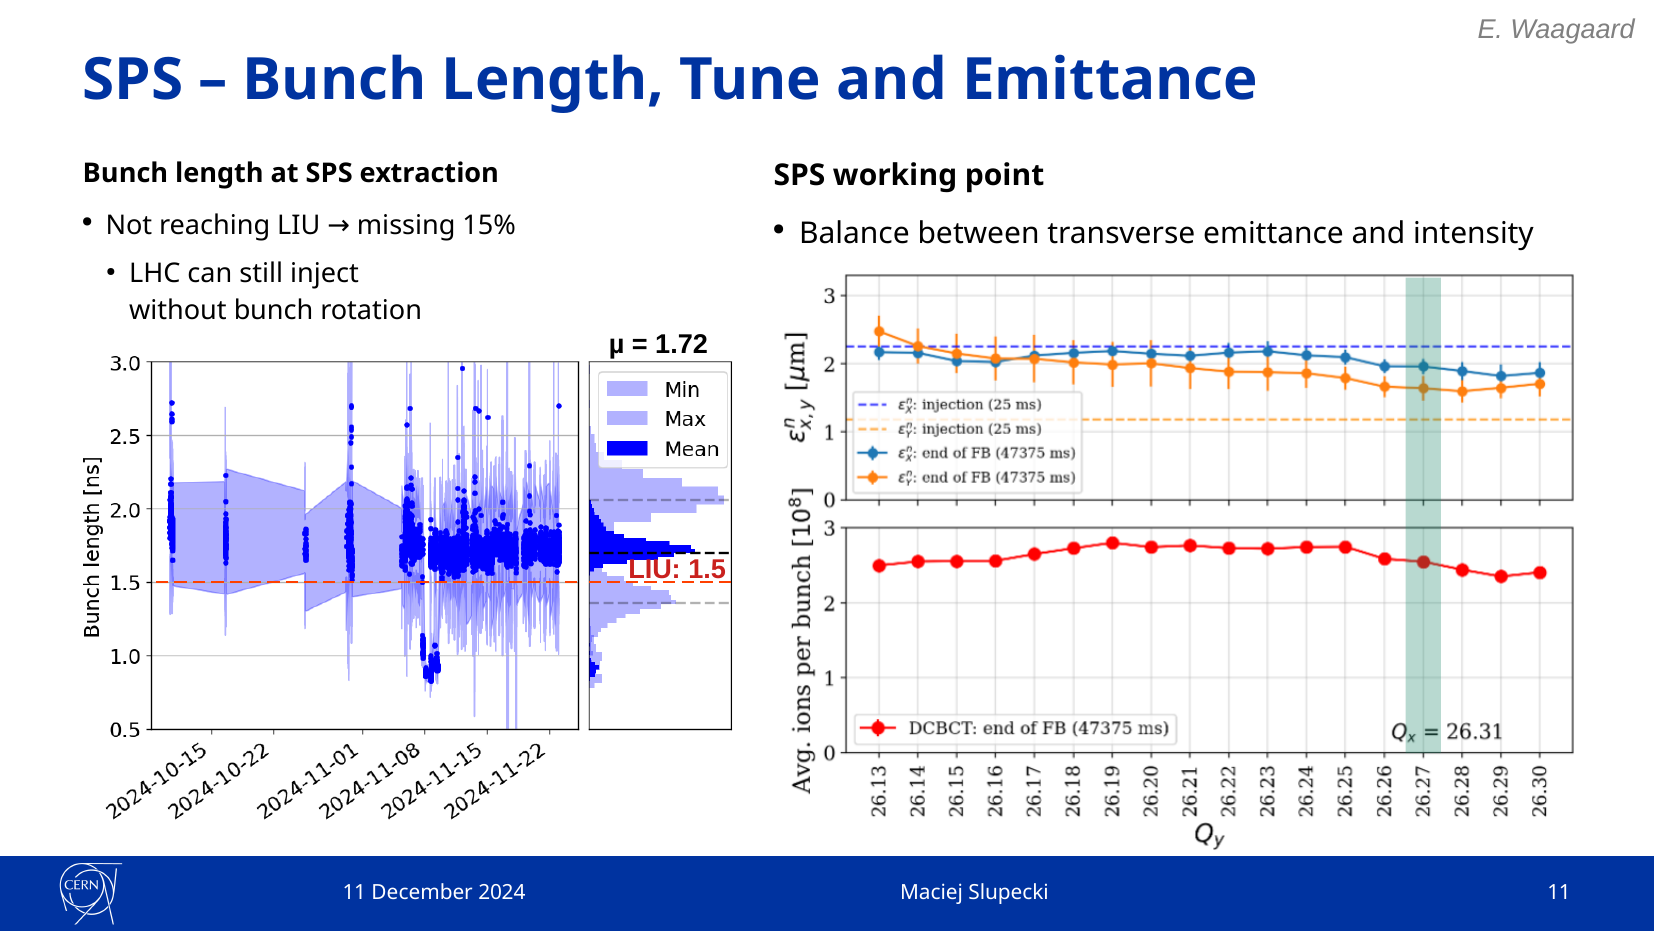

E. Waagaard
# SPS – Bunch Length, Tune and Emittance
Bunch length at SPS extraction
Not reaching LIU → missing 15%
LHC can still inject
without bunch rotation
SPS working point
Balance between transverse emittance and intensity
µ = 1.72
LIU: 1.5
Presenter | Presentation Title
11